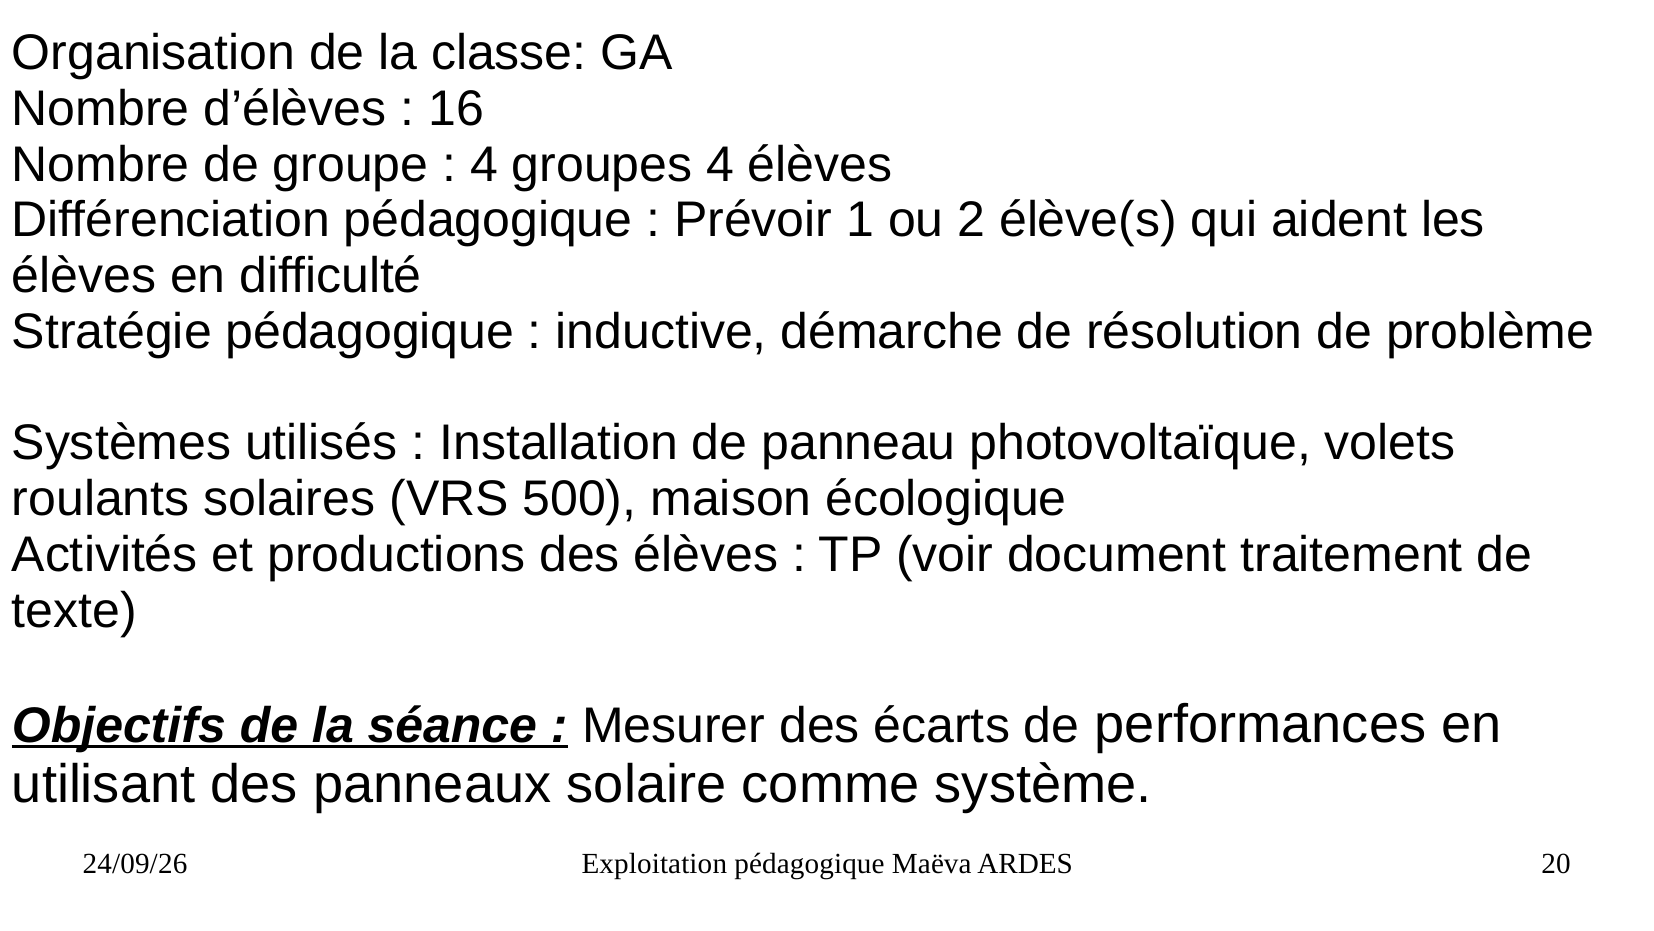

# Organisation de la classe: GA Nombre d’élèves : 16 Nombre de groupe : 4 groupes 4 élèves Différenciation pédagogique : Prévoir 1 ou 2 élève(s) qui aident les élèves en difficulté Stratégie pédagogique : inductive, démarche de résolution de problème Systèmes utilisés : Installation de panneau photovoltaïque, volets roulants solaires (VRS 500), maison écologique Activités et productions des élèves : TP (voir document traitement de texte) Objectifs de la séance : Mesurer des écarts de performances en utilisant des panneaux solaire comme système.
Exploitation pédagogique Maëva ARDES
20